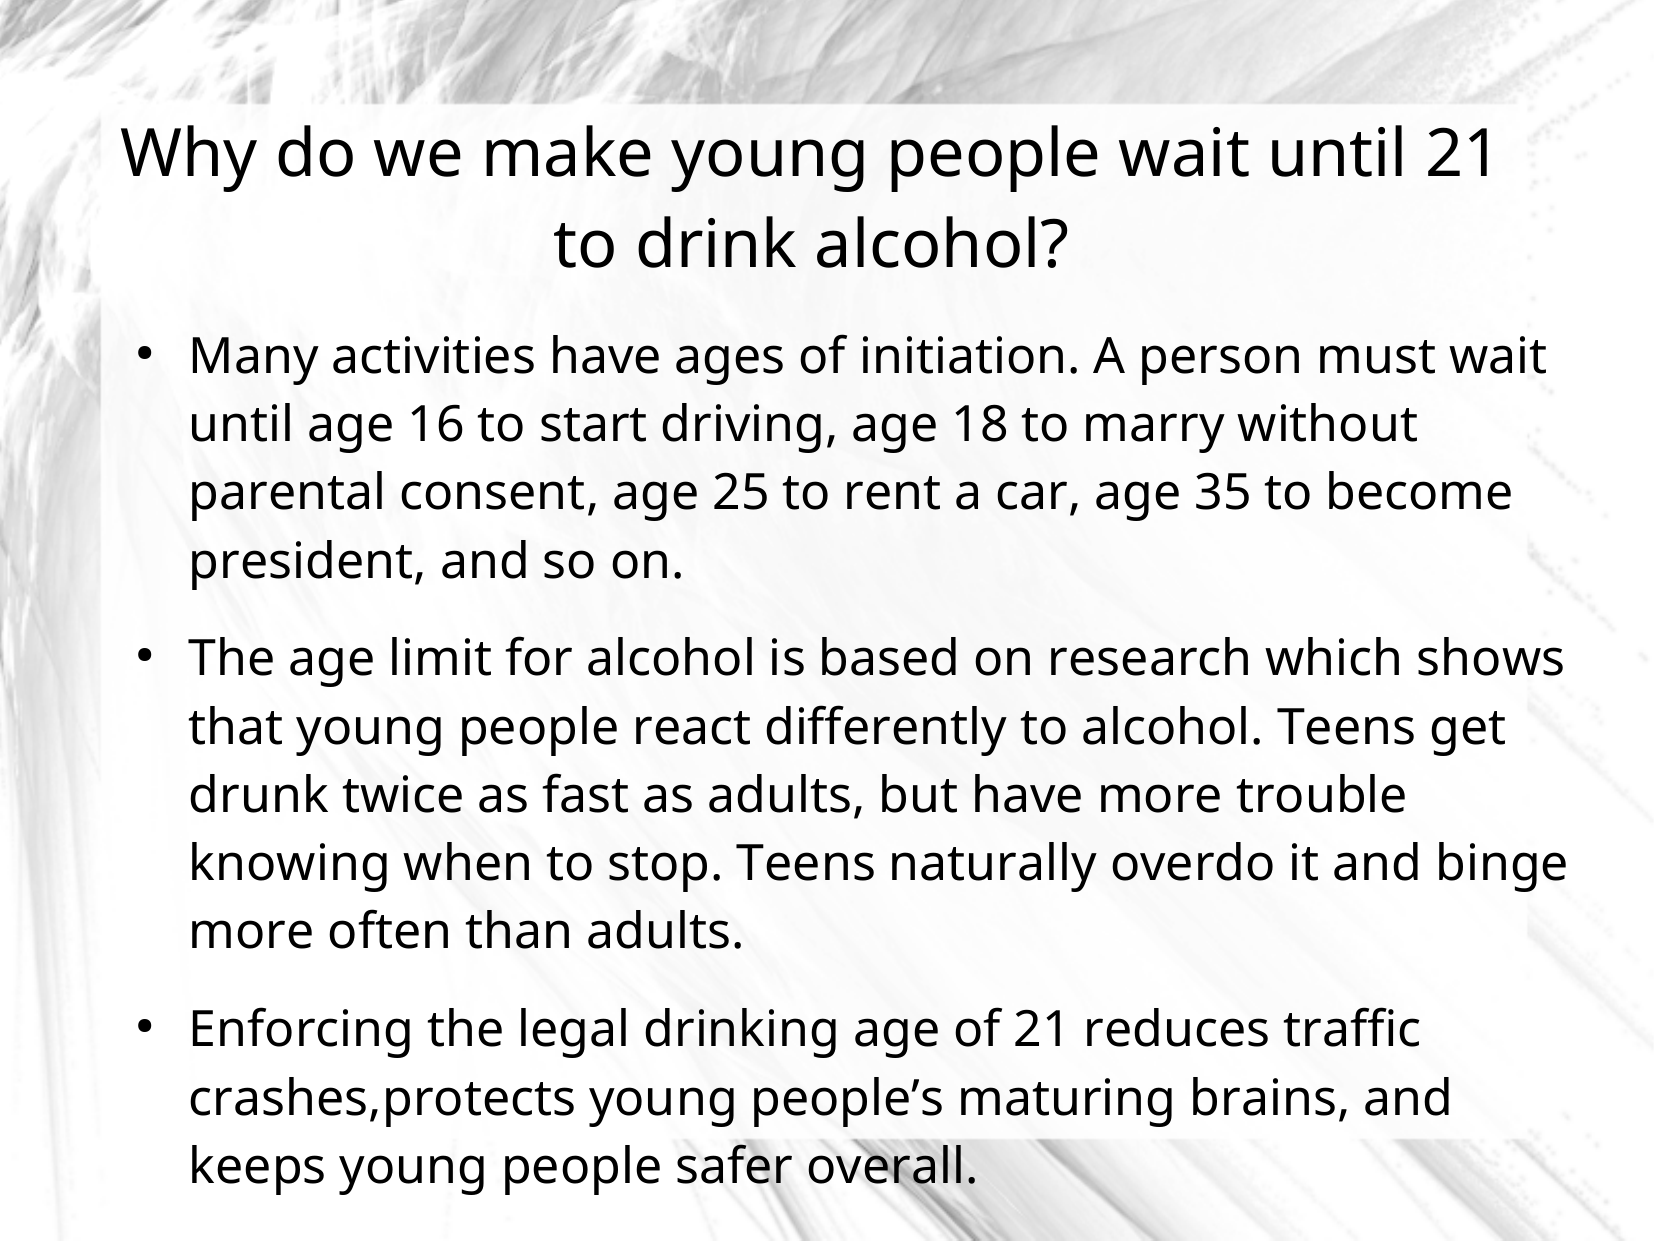

# Why do we make young people wait until 21 to drink alcohol?
Many activities have ages of initiation. A person must wait until age 16 to start driving, age 18 to marry without parental consent, age 25 to rent a car, age 35 to become president, and so on.
The age limit for alcohol is based on research which shows that young people react differently to alcohol. Teens get drunk twice as fast as adults, but have more trouble knowing when to stop. Teens naturally overdo it and binge more often than adults.
Enforcing the legal drinking age of 21 reduces traffic crashes,protects young people’s maturing brains, and keeps young people safer overall.